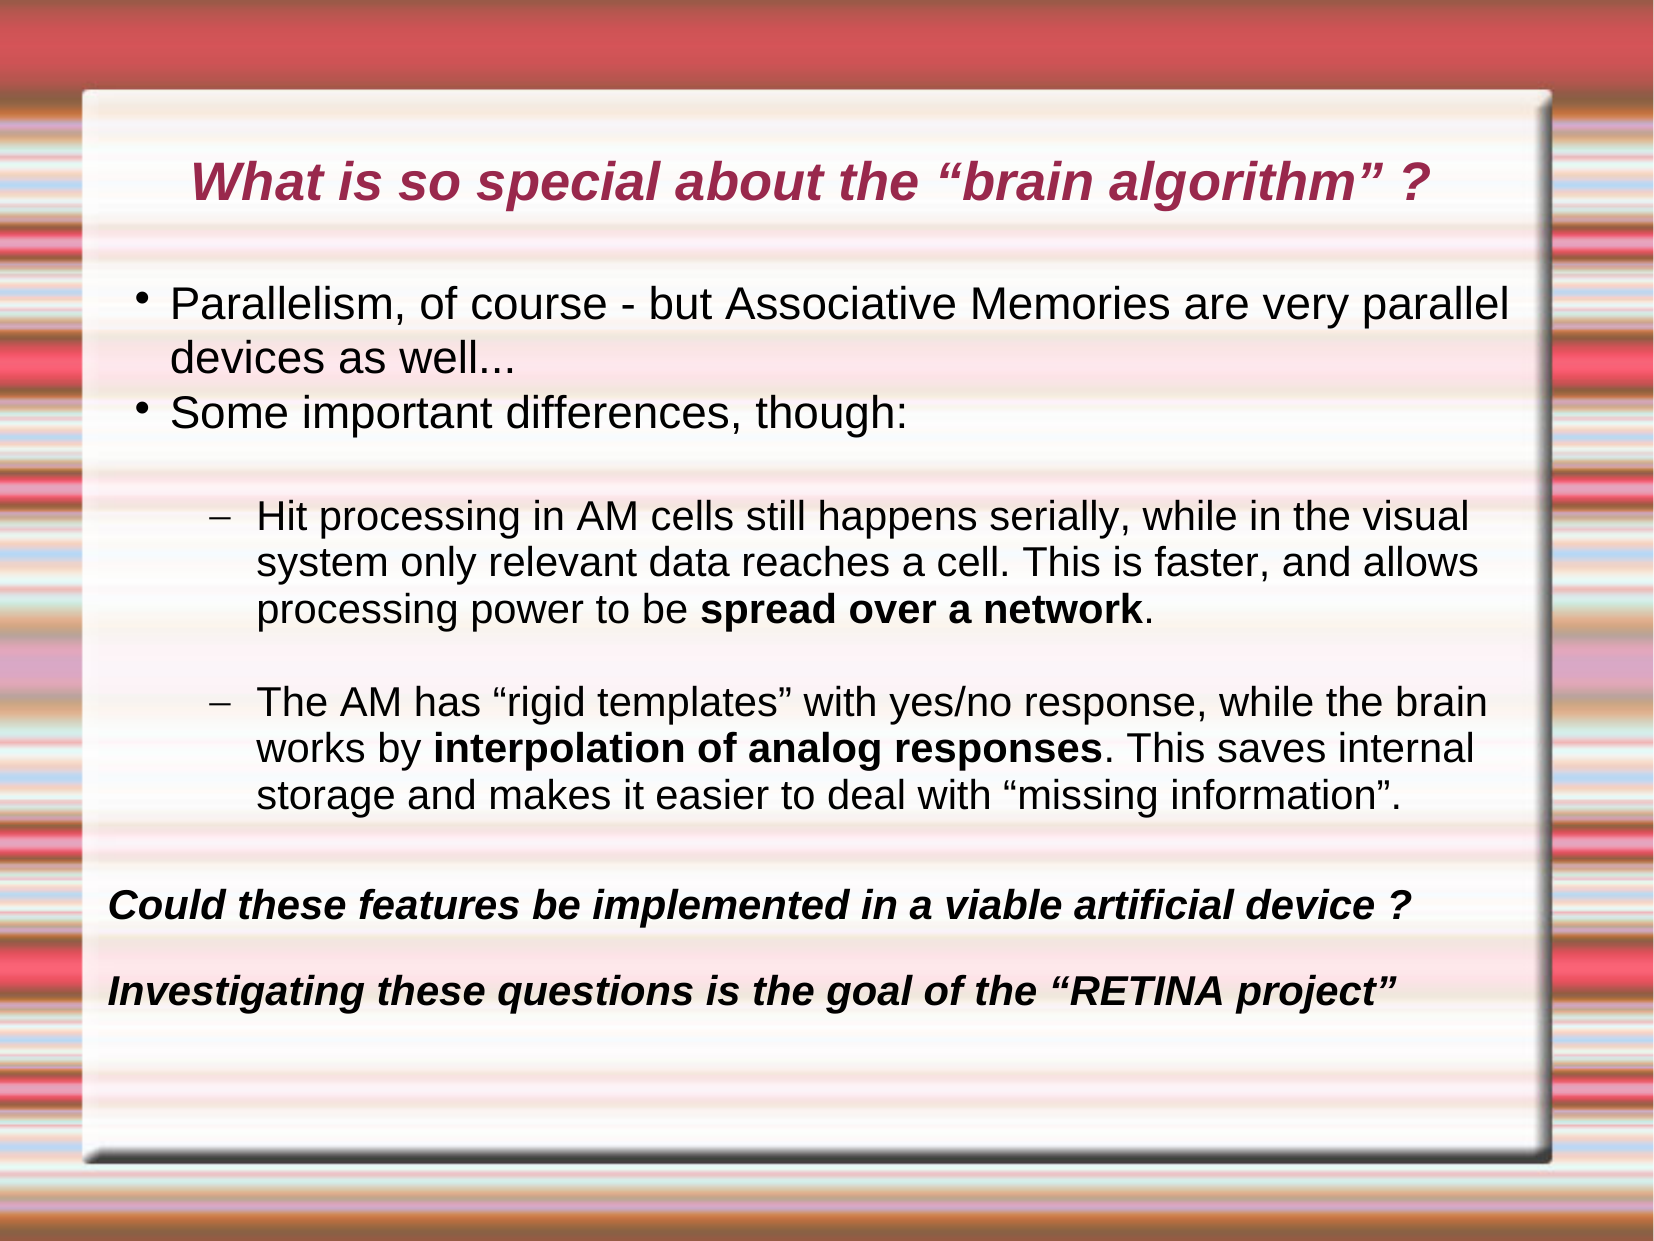

What is so special about the “brain algorithm” ?
Parallelism, of course - but Associative Memories are very parallel devices as well...
Some important differences, though:
Hit processing in AM cells still happens serially, while in the visual system only relevant data reaches a cell. This is faster, and allows processing power to be spread over a network.
The AM has “rigid templates” with yes/no response, while the brain works by interpolation of analog responses. This saves internal storage and makes it easier to deal with “missing information”.
Could these features be implemented in a viable artificial device ?
Investigating these questions is the goal of the “RETINA project”